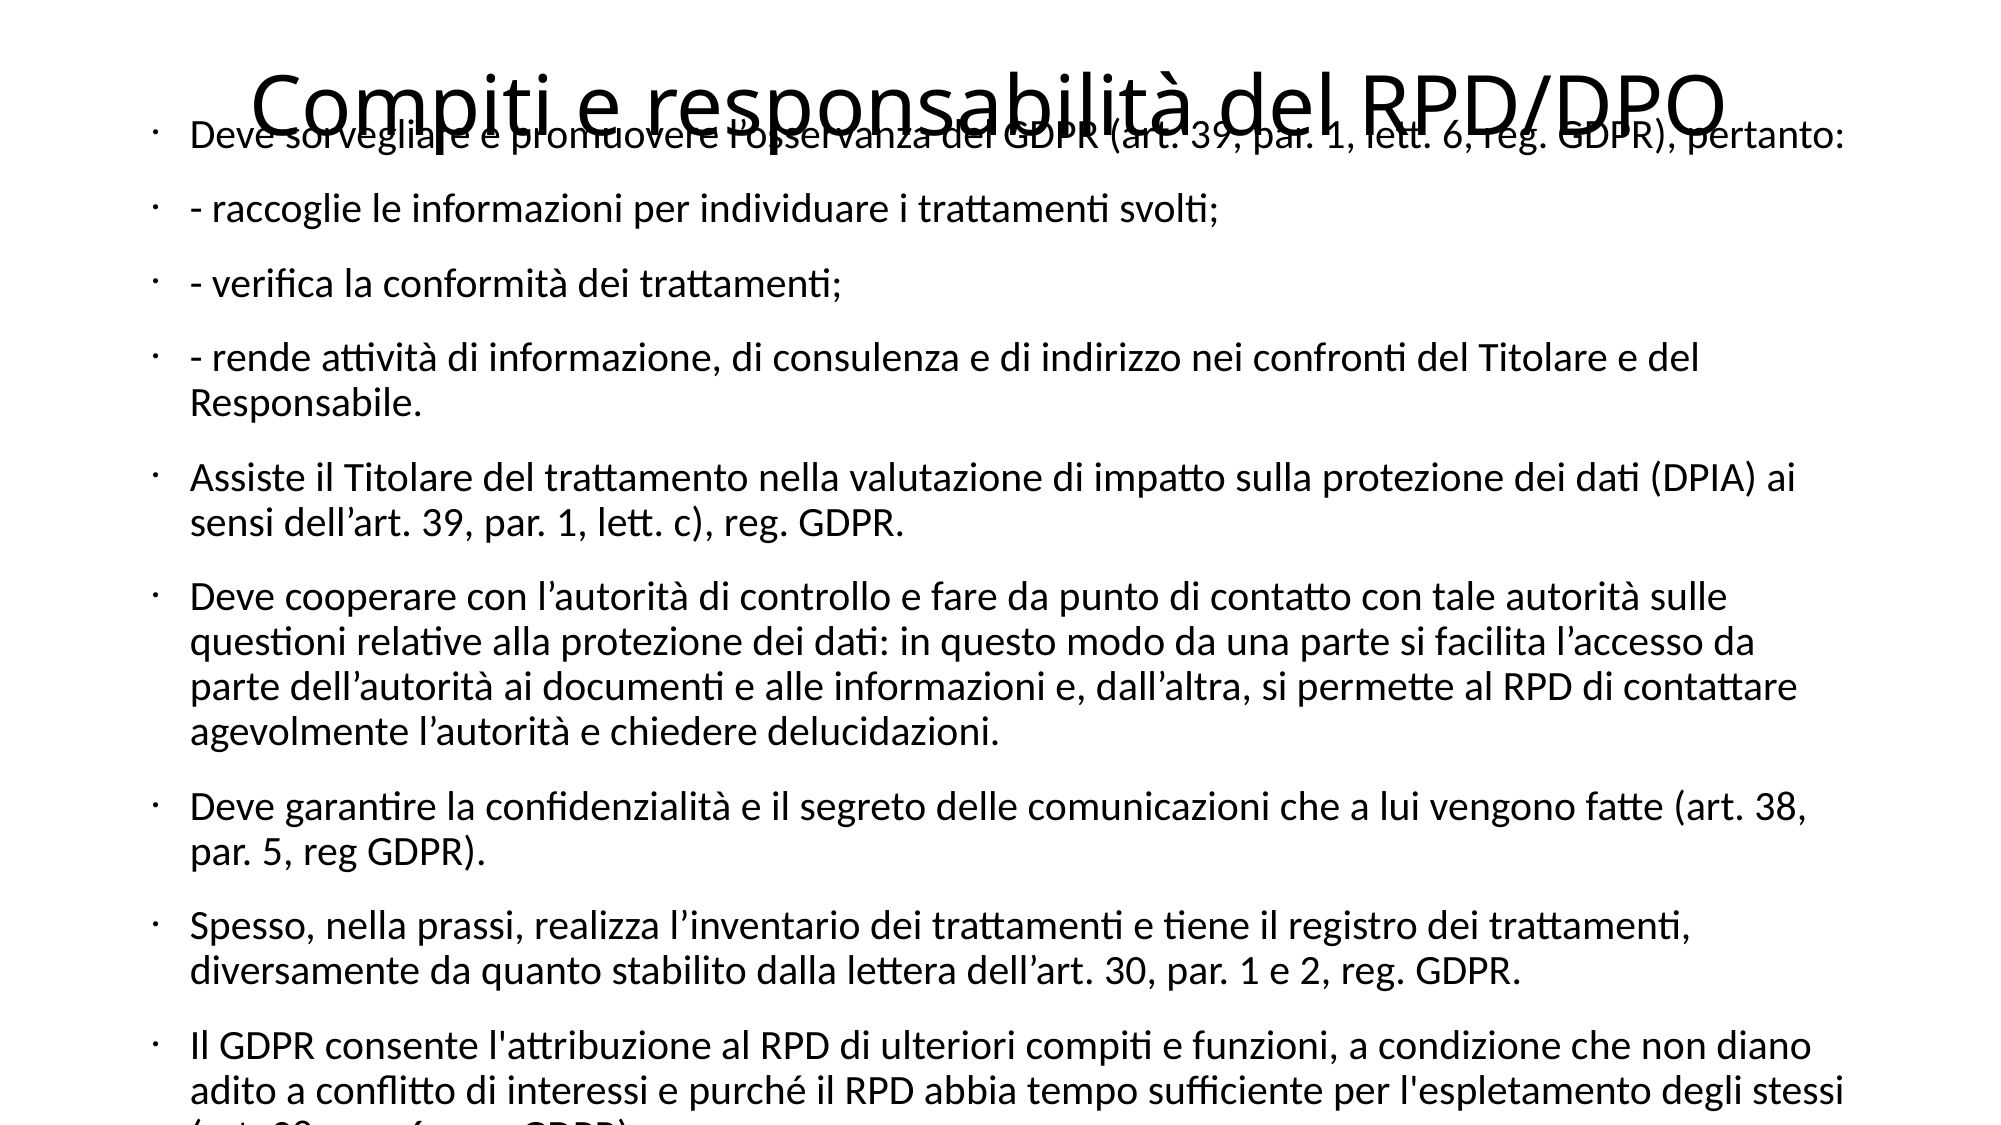

# Compiti e responsabilità del RPD/DPO
Deve sorvegliare e promuovere l’osservanza del GDPR (art. 39, par. 1, lett. 6, reg. GDPR), pertanto:
- raccoglie le informazioni per individuare i trattamenti svolti;
- verifica la conformità dei trattamenti;
- rende attività di informazione, di consulenza e di indirizzo nei confronti del Titolare e del Responsabile.
Assiste il Titolare del trattamento nella valutazione di impatto sulla protezione dei dati (DPIA) ai sensi dell’art. 39, par. 1, lett. c), reg. GDPR.
Deve cooperare con l’autorità di controllo e fare da punto di contatto con tale autorità sulle questioni relative alla protezione dei dati: in questo modo da una parte si facilita l’accesso da parte dell’autorità ai documenti e alle informazioni e, dall’altra, si permette al RPD di contattare agevolmente l’autorità e chiedere delucidazioni.
Deve garantire la confidenzialità e il segreto delle comunicazioni che a lui vengono fatte (art. 38, par. 5, reg GDPR).
Spesso, nella prassi, realizza l’inventario dei trattamenti e tiene il registro dei trattamenti, diversamente da quanto stabilito dalla lettera dell’art. 30, par. 1 e 2, reg. GDPR.
Il GDPR consente l'attribuzione al RPD di ulteriori compiti e funzioni, a condizione che non diano adito a conflitto di interessi e purché il RPD abbia tempo sufficiente per l'espletamento degli stessi (art. 38, par. 6, reg. GDPR).